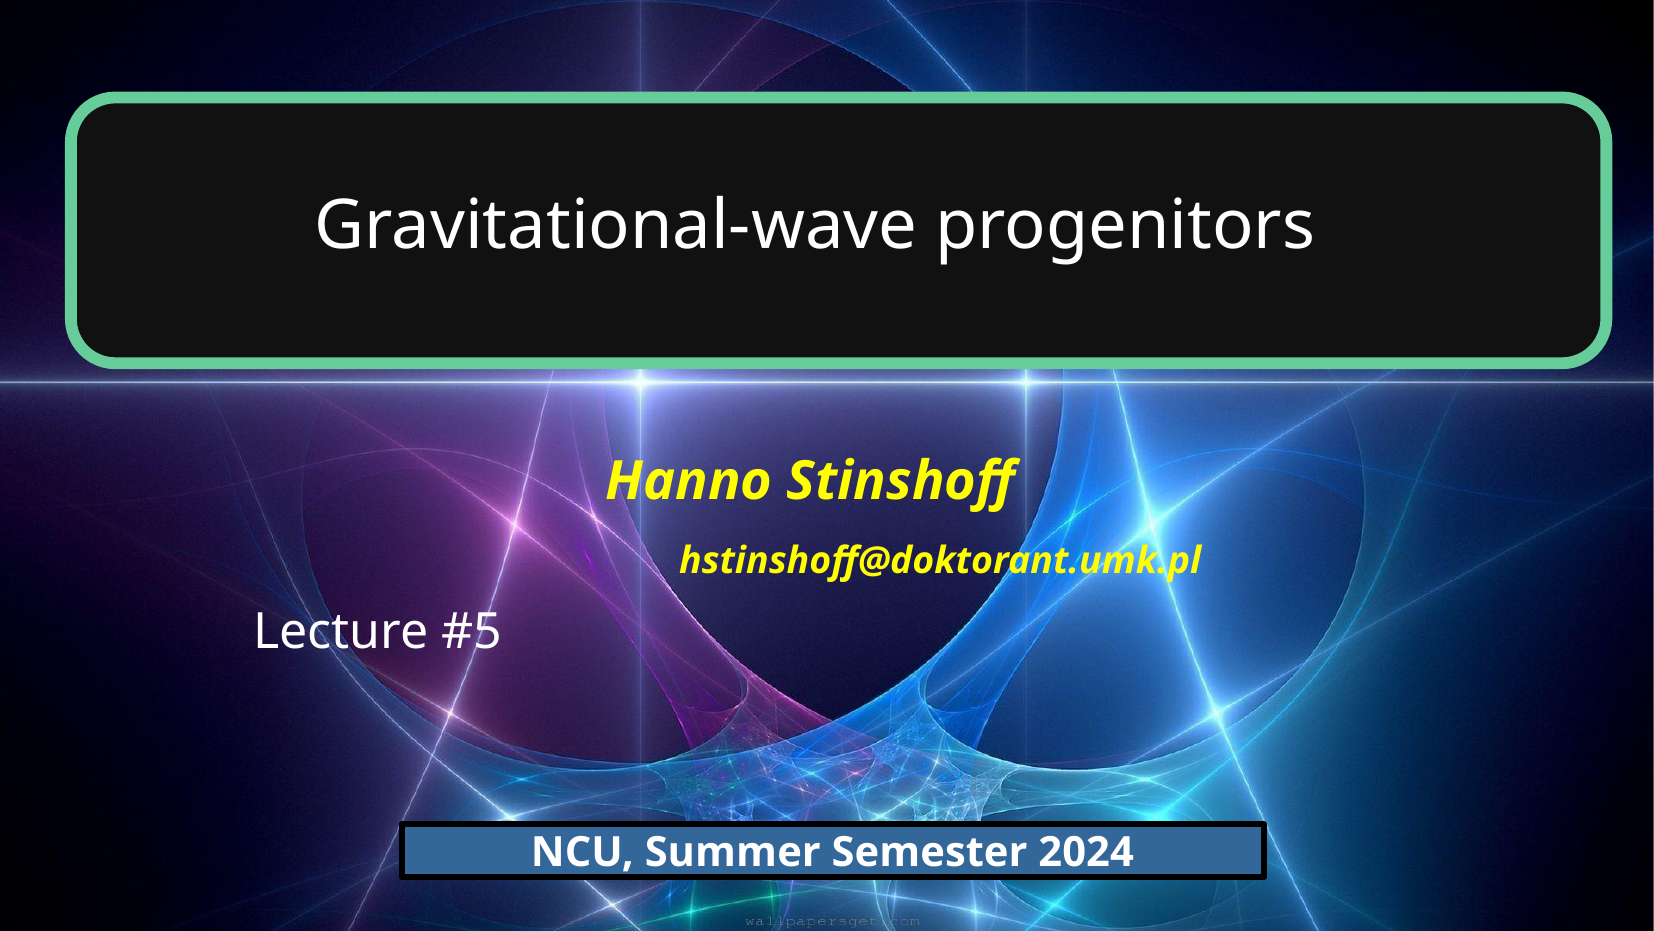

# Gravitational-wave progenitors
Hanno Stinshoff
	hstinshoff@doktorant.umk.pl
Lecture #5
NCU, Summer Semester 2024